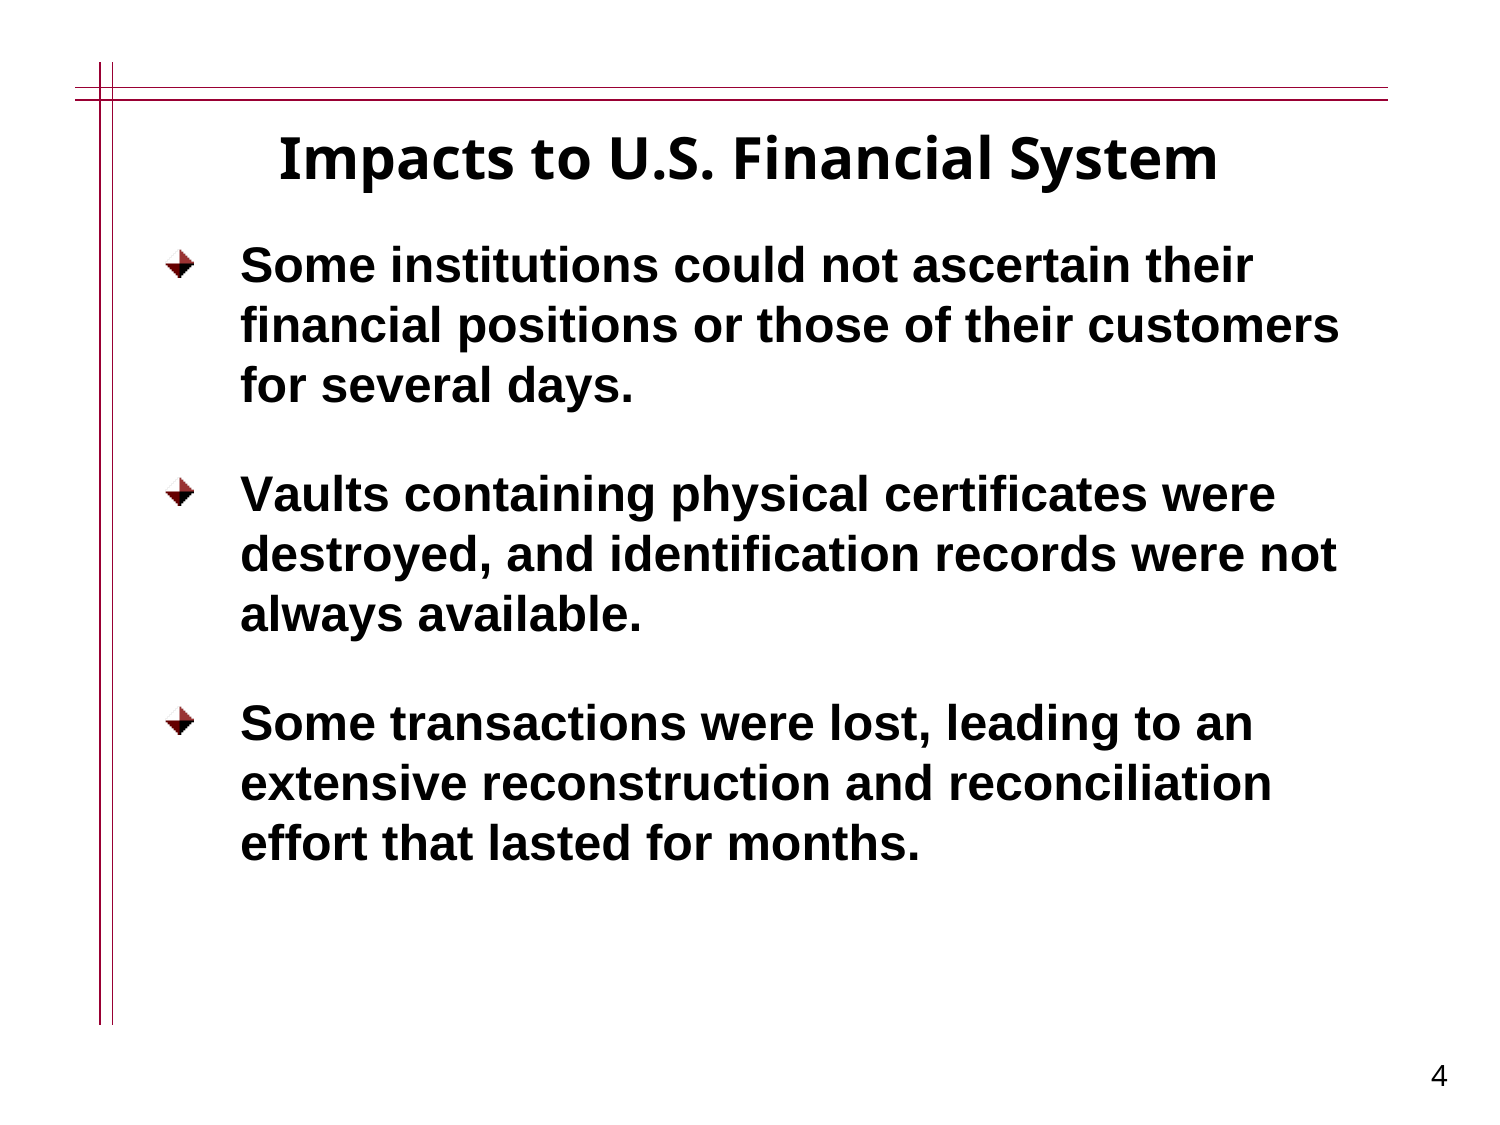

# Impacts to U.S. Financial System
Some institutions could not ascertain their financial positions or those of their customers for several days.
Vaults containing physical certificates were destroyed, and identification records were not always available.
Some transactions were lost, leading to an extensive reconstruction and reconciliation effort that lasted for months.
4